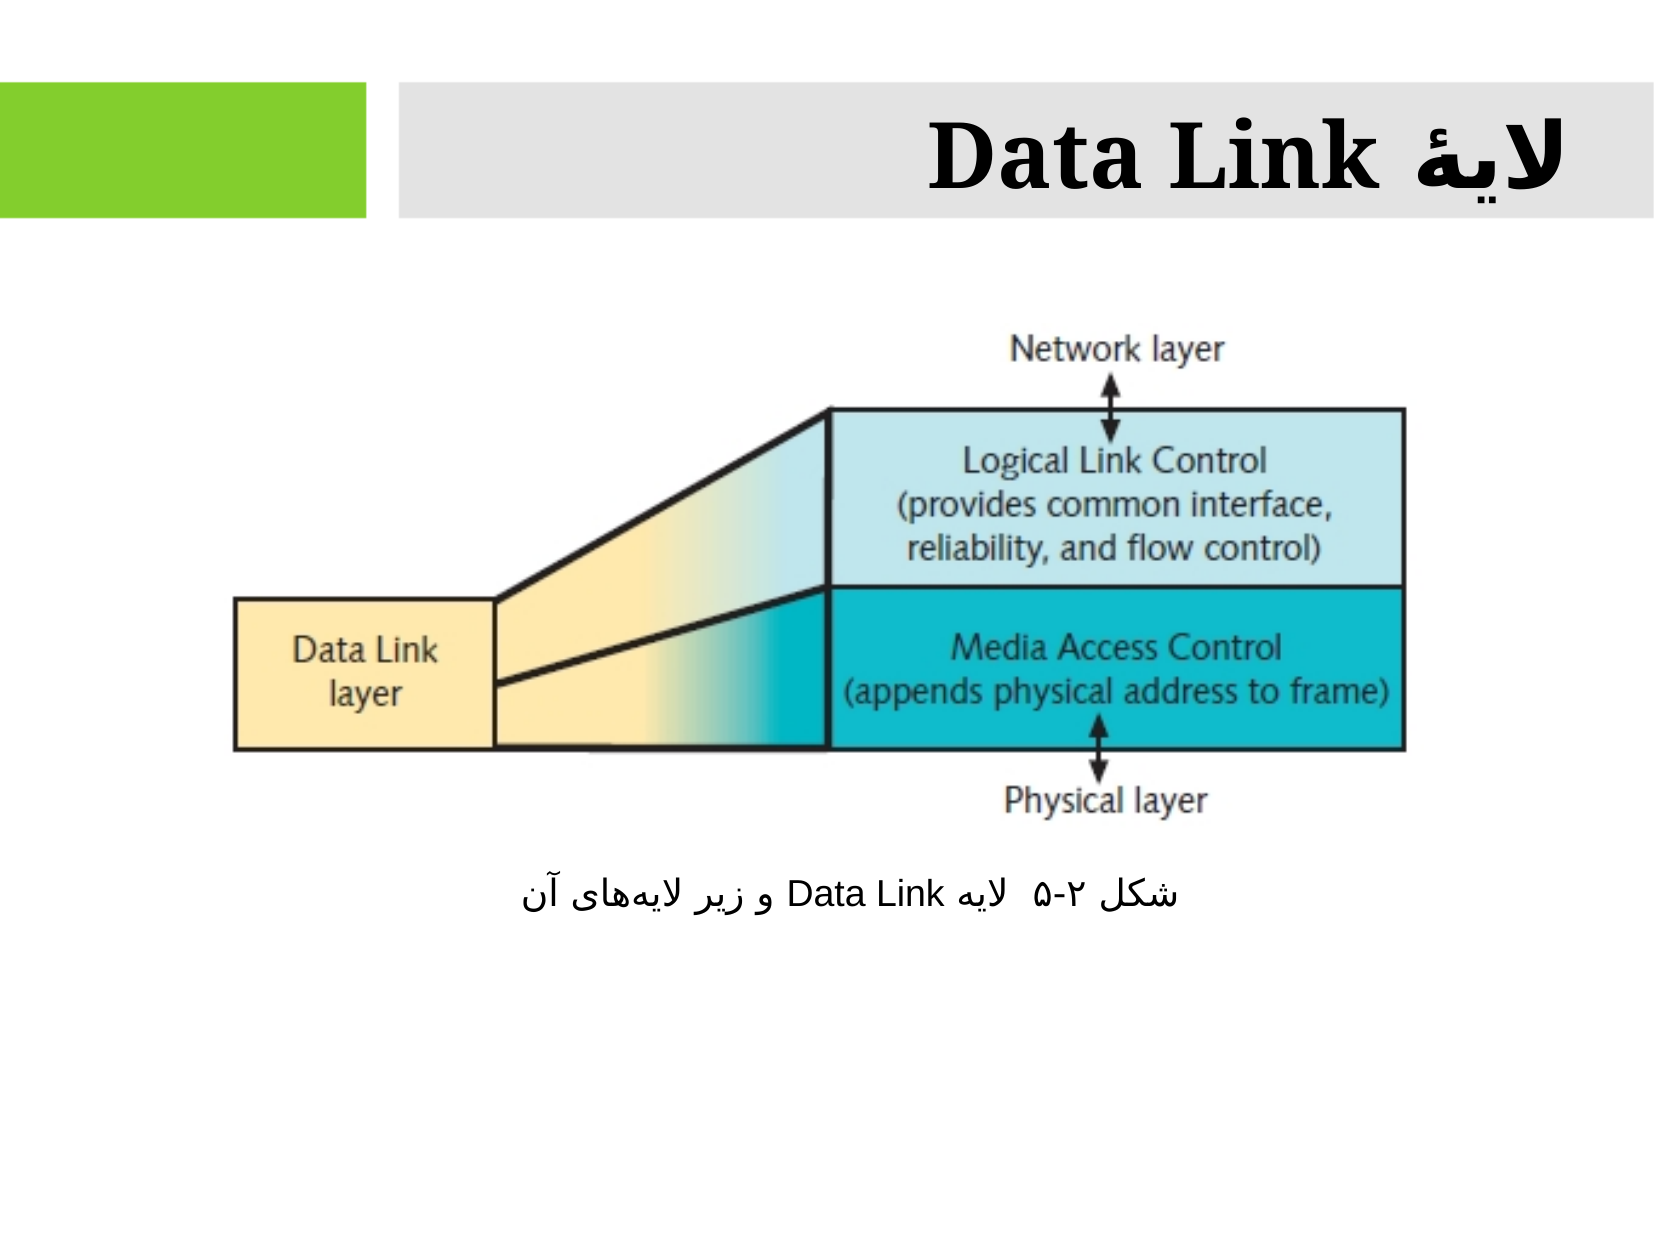

# لایهٔ Data Link
شکل ۲-۵ لایه Data Link و زیر لایه‌های آن